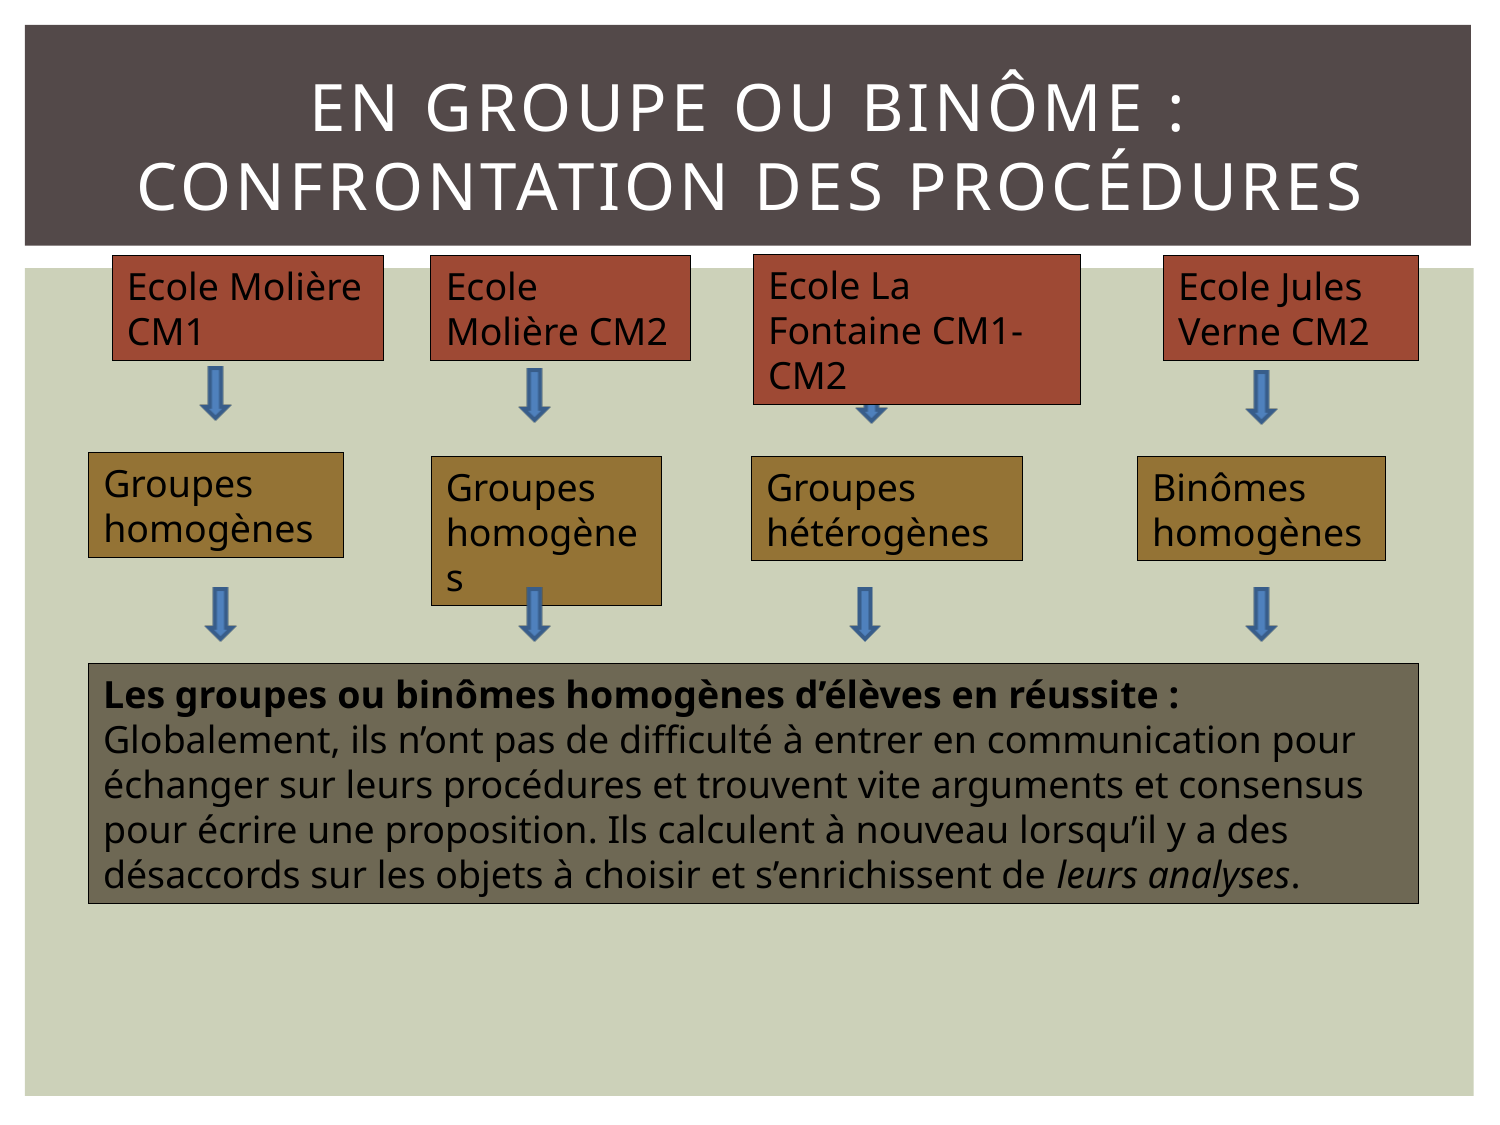

# En groupe ou binôme : confrontation des procédures
Ecole La Fontaine CM1-CM2
Ecole Molière CM1
Ecole Molière CM2
Ecole Jules Verne CM2
Groupes homogènes
Groupes homogènes
Groupes hétérogènes
Binômes homogènes
Les groupes ou binômes homogènes d’élèves en réussite :
Globalement, ils n’ont pas de difficulté à entrer en communication pour échanger sur leurs procédures et trouvent vite arguments et consensus pour écrire une proposition. Ils calculent à nouveau lorsqu’il y a des désaccords sur les objets à choisir et s’enrichissent de leurs analyses.